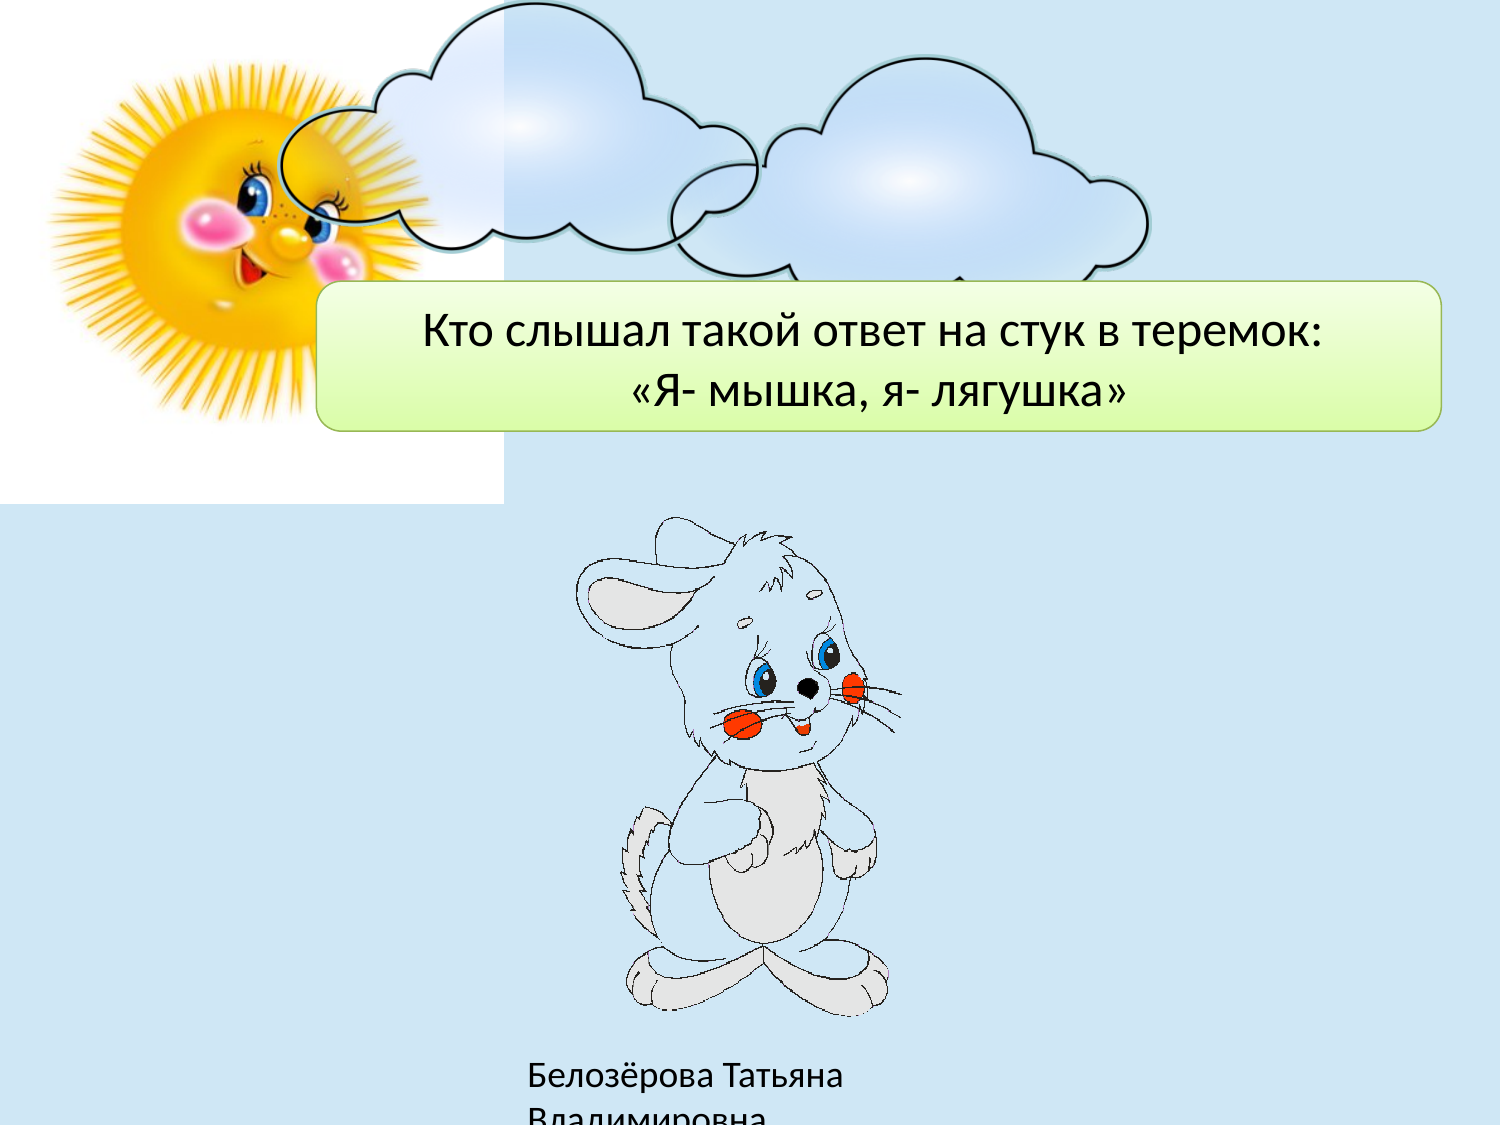

Кто слышал такой ответ на стук в теремок:
«Я- мышка, я- лягушка»
Белозёрова Татьяна Владимировна